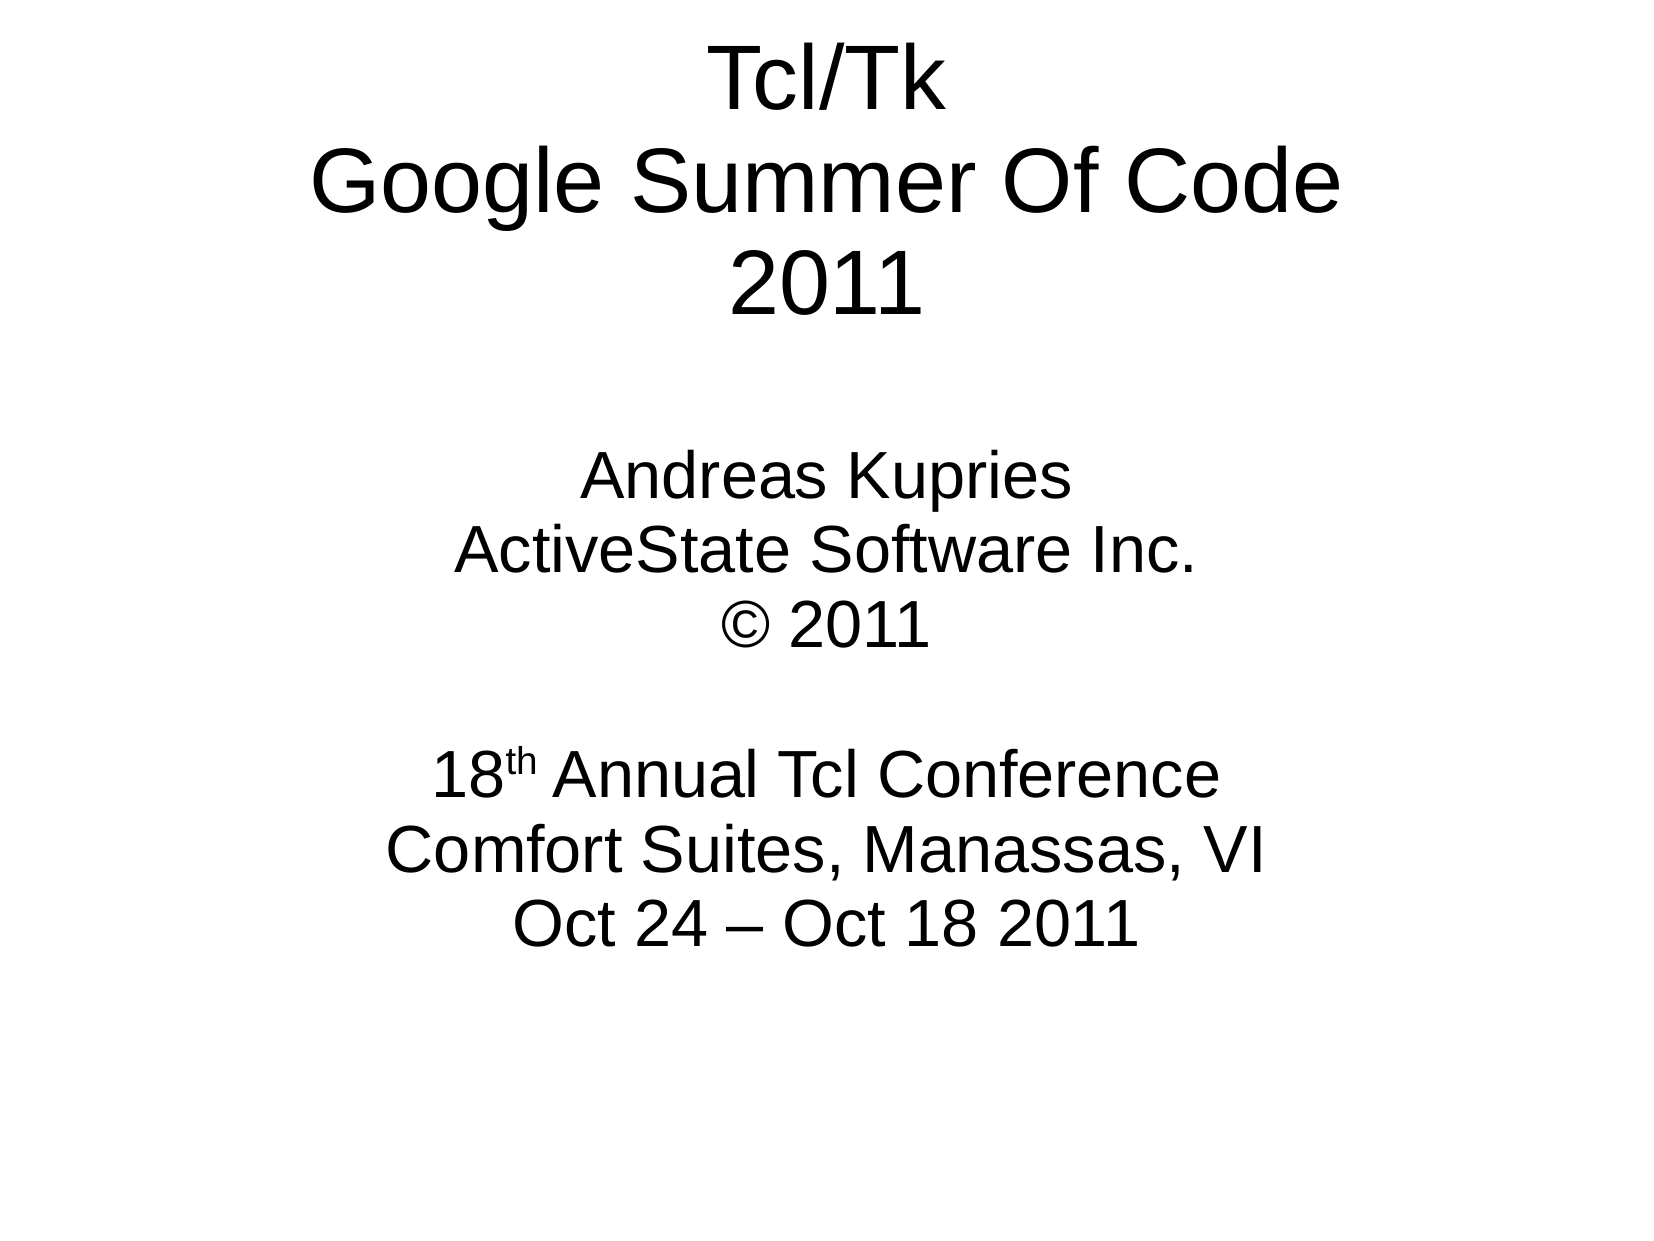

# Tcl/Tk Google Summer Of Code 2011
Andreas Kupries
ActiveState Software Inc.
© 2011
18th Annual Tcl Conference
Comfort Suites, Manassas, VI
Oct 24 – Oct 18 2011